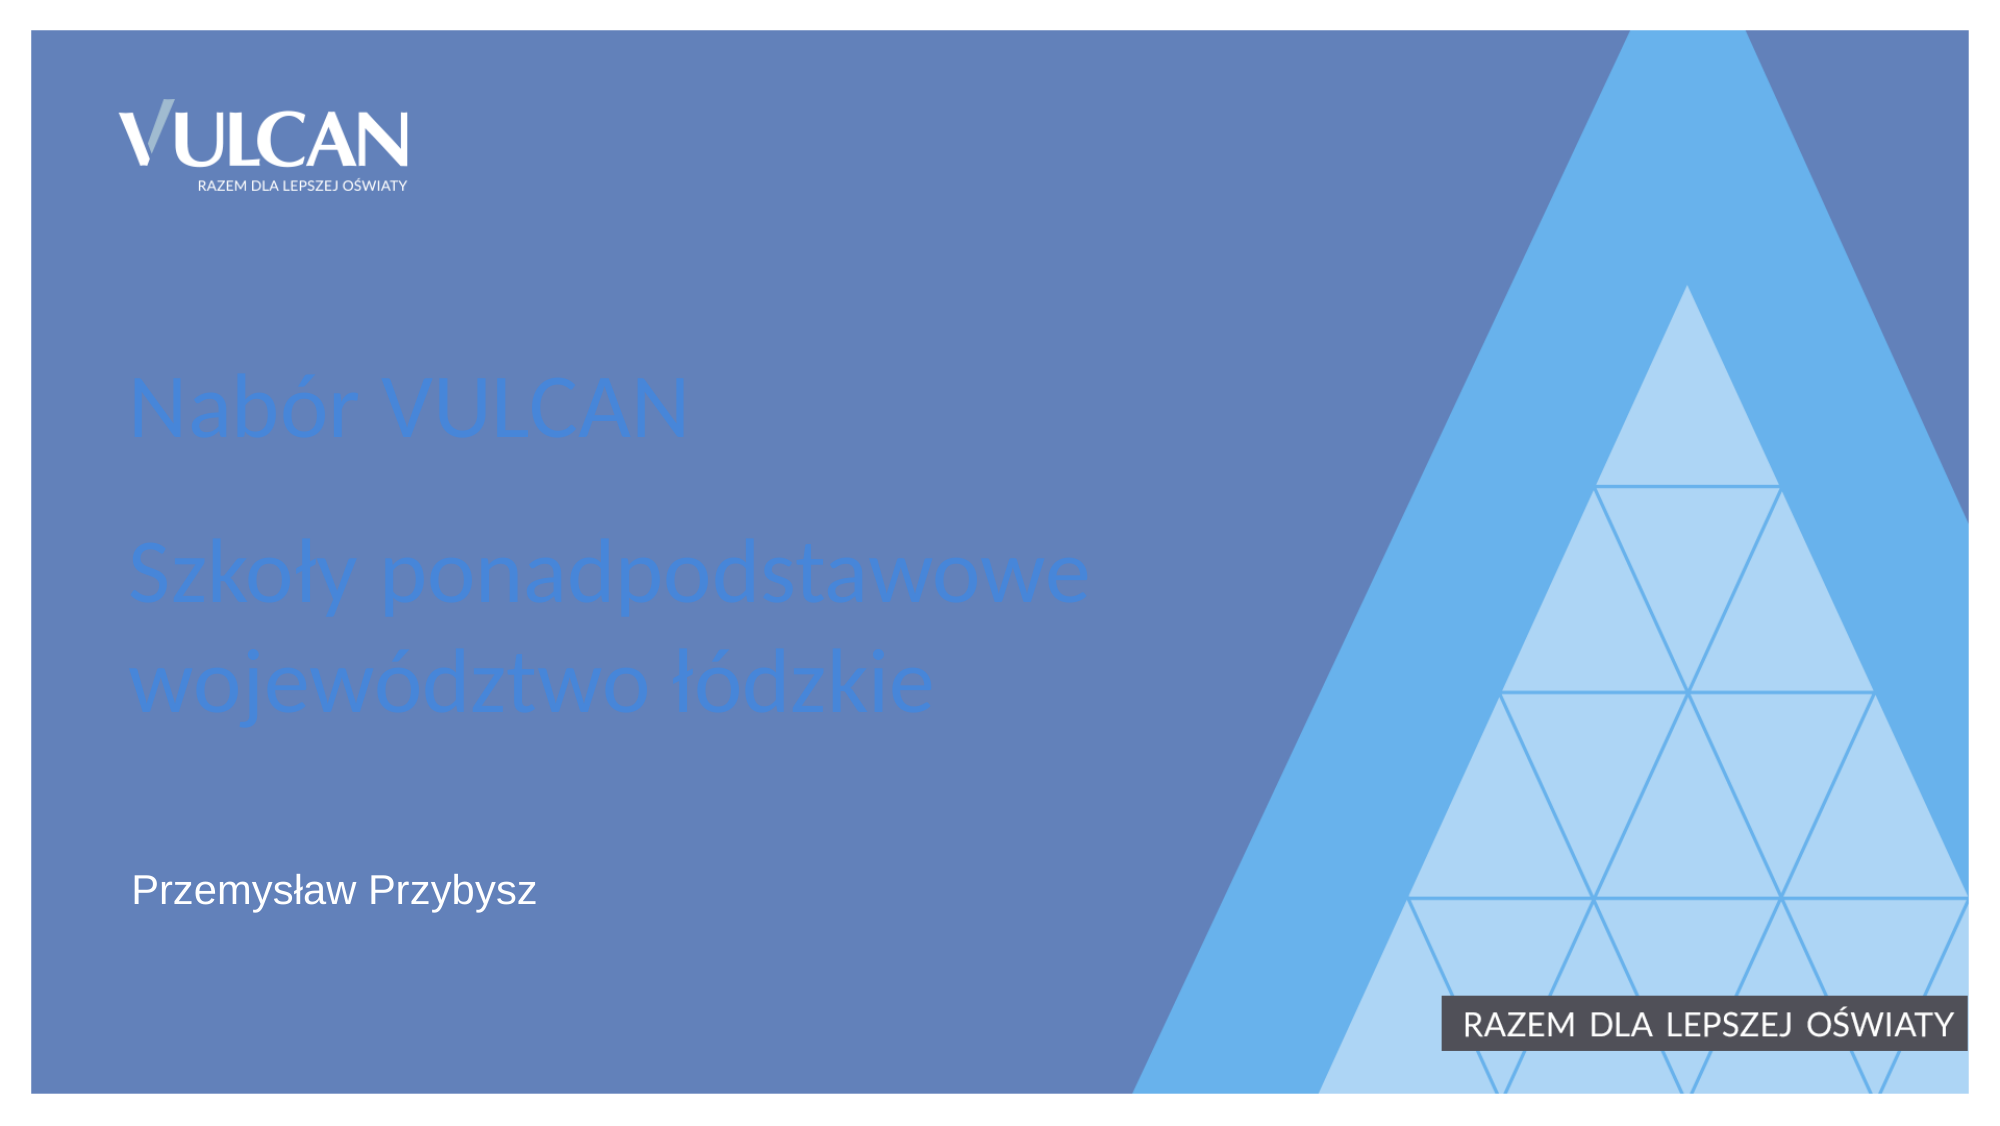

# Nabór VULCAN
Szkoły ponadpodstawowe
województwo łódzkie
Przemysław Przybysz